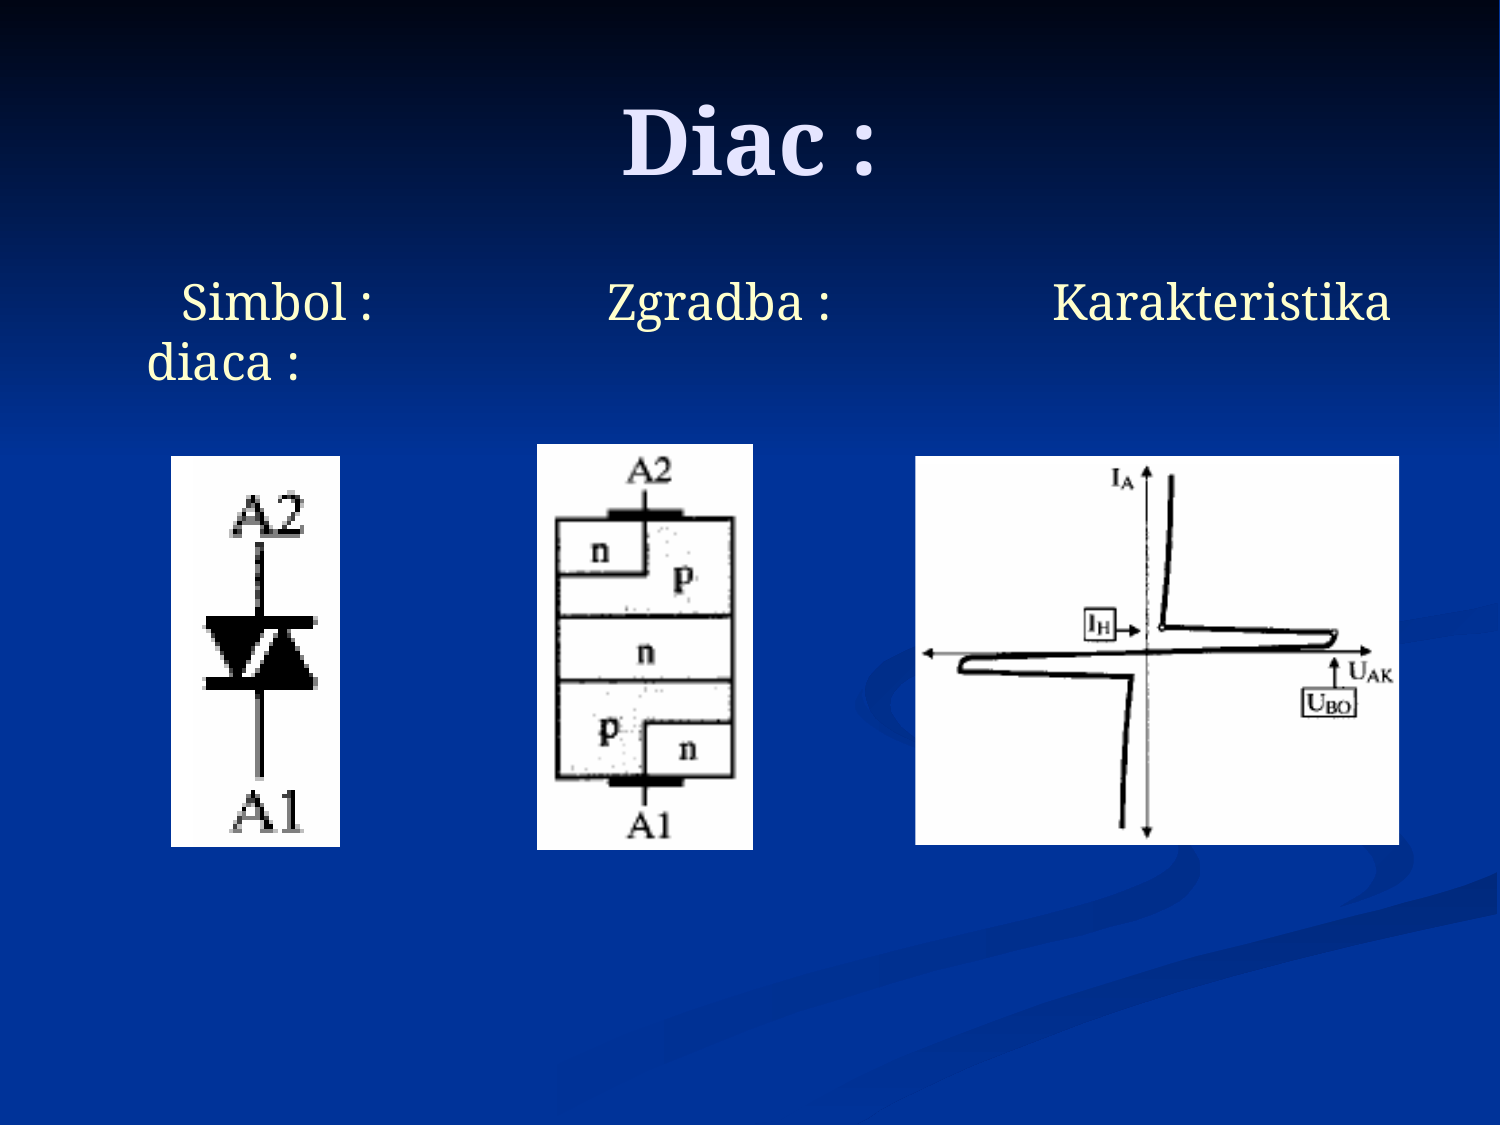

# Diac :
 Simbol : Zgradba : Karakteristika diaca :